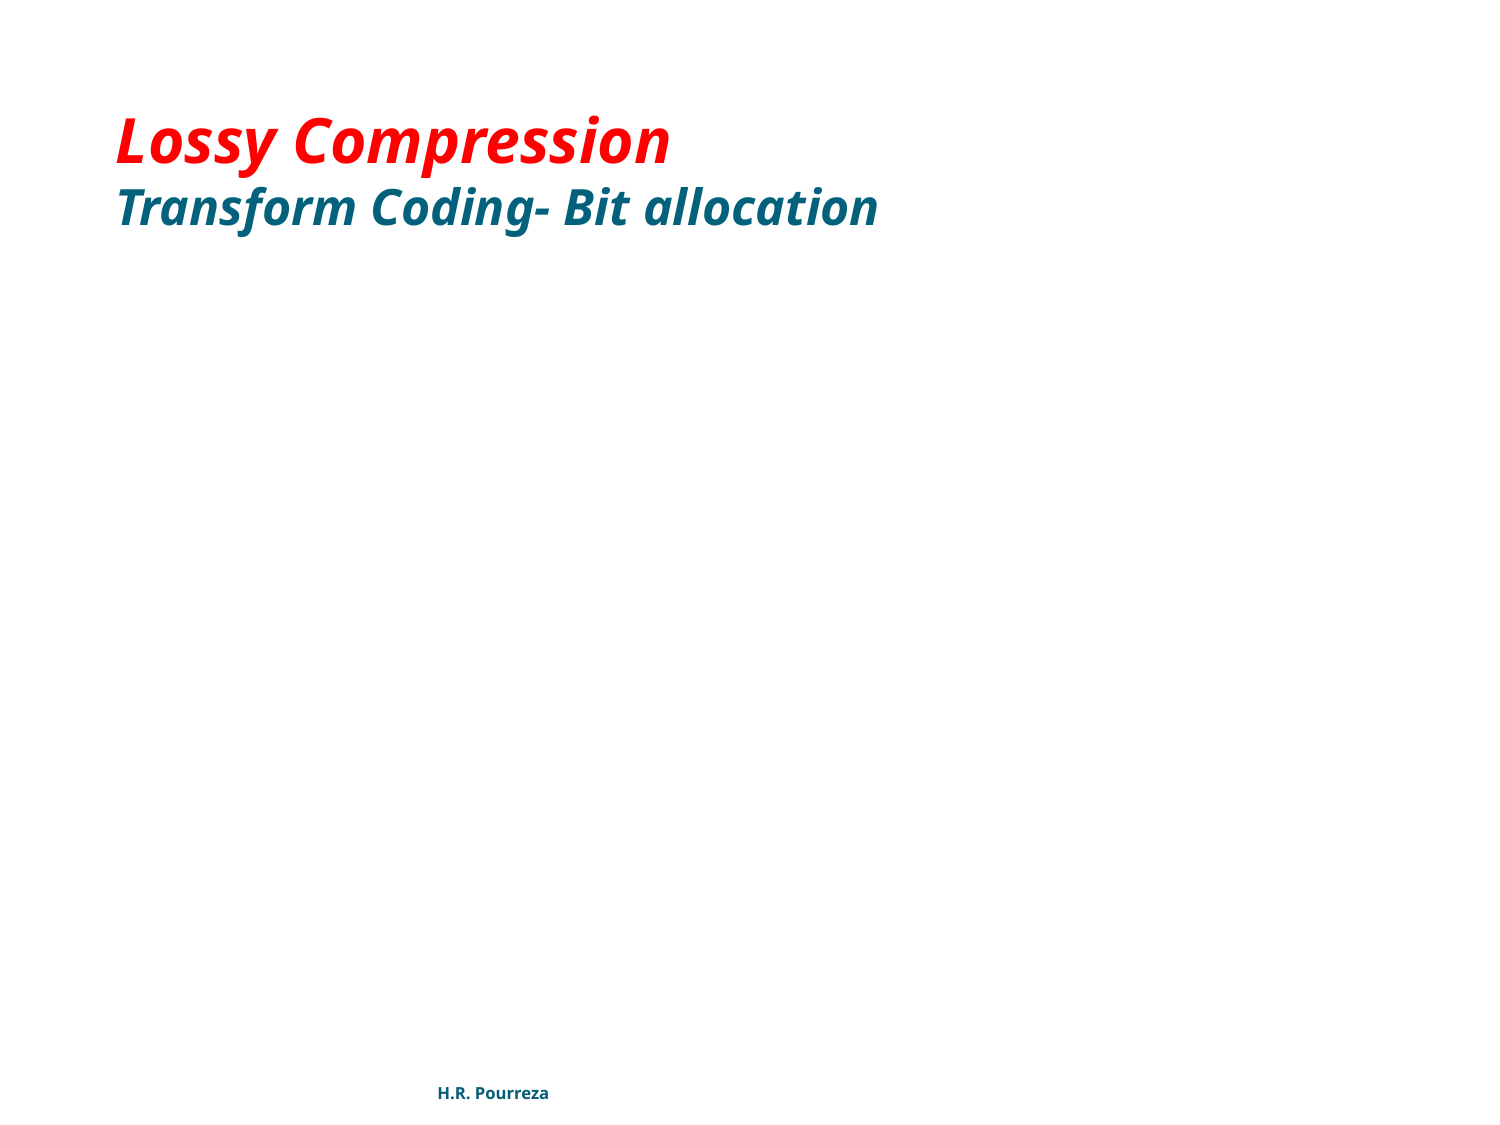

Lossy Compression
Transform Coding- Bit allocation
H.R. Pourreza